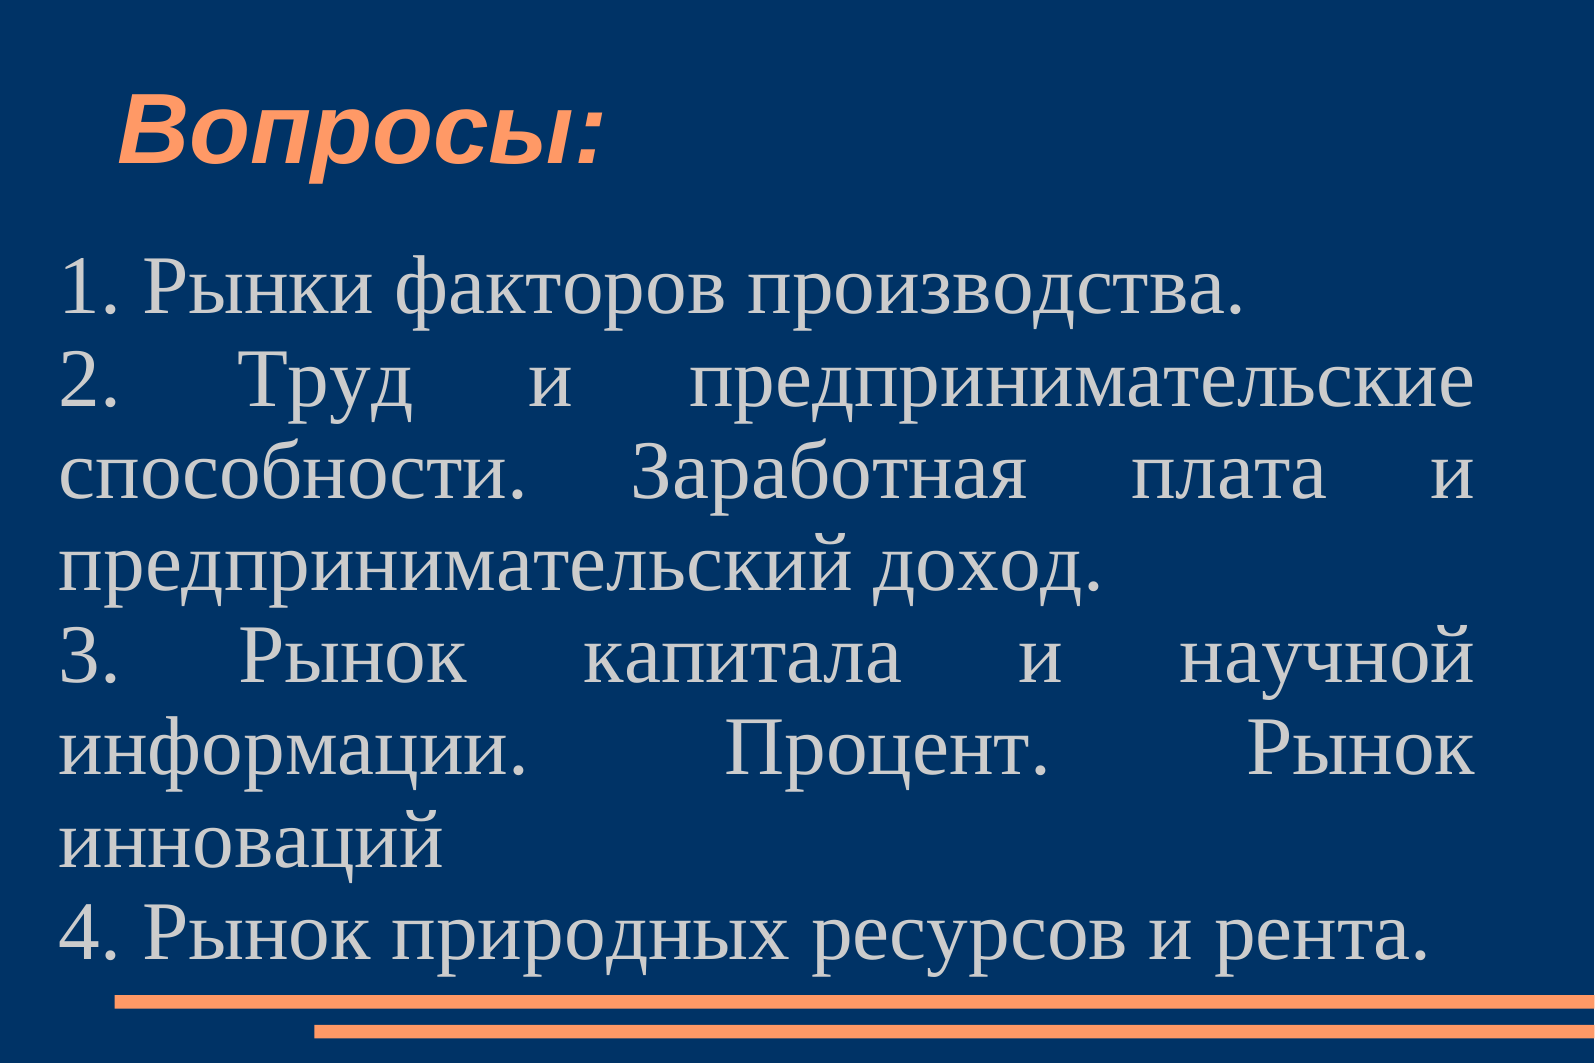

# Вопросы:
1. Рынки факторов производства.
2. Труд и предпринимательские способности. Заработная плата и предпринимательский доход.
3. Рынок капитала и научной информации. Процент. Рынок инноваций
4. Рынок природных ресурсов и рента.